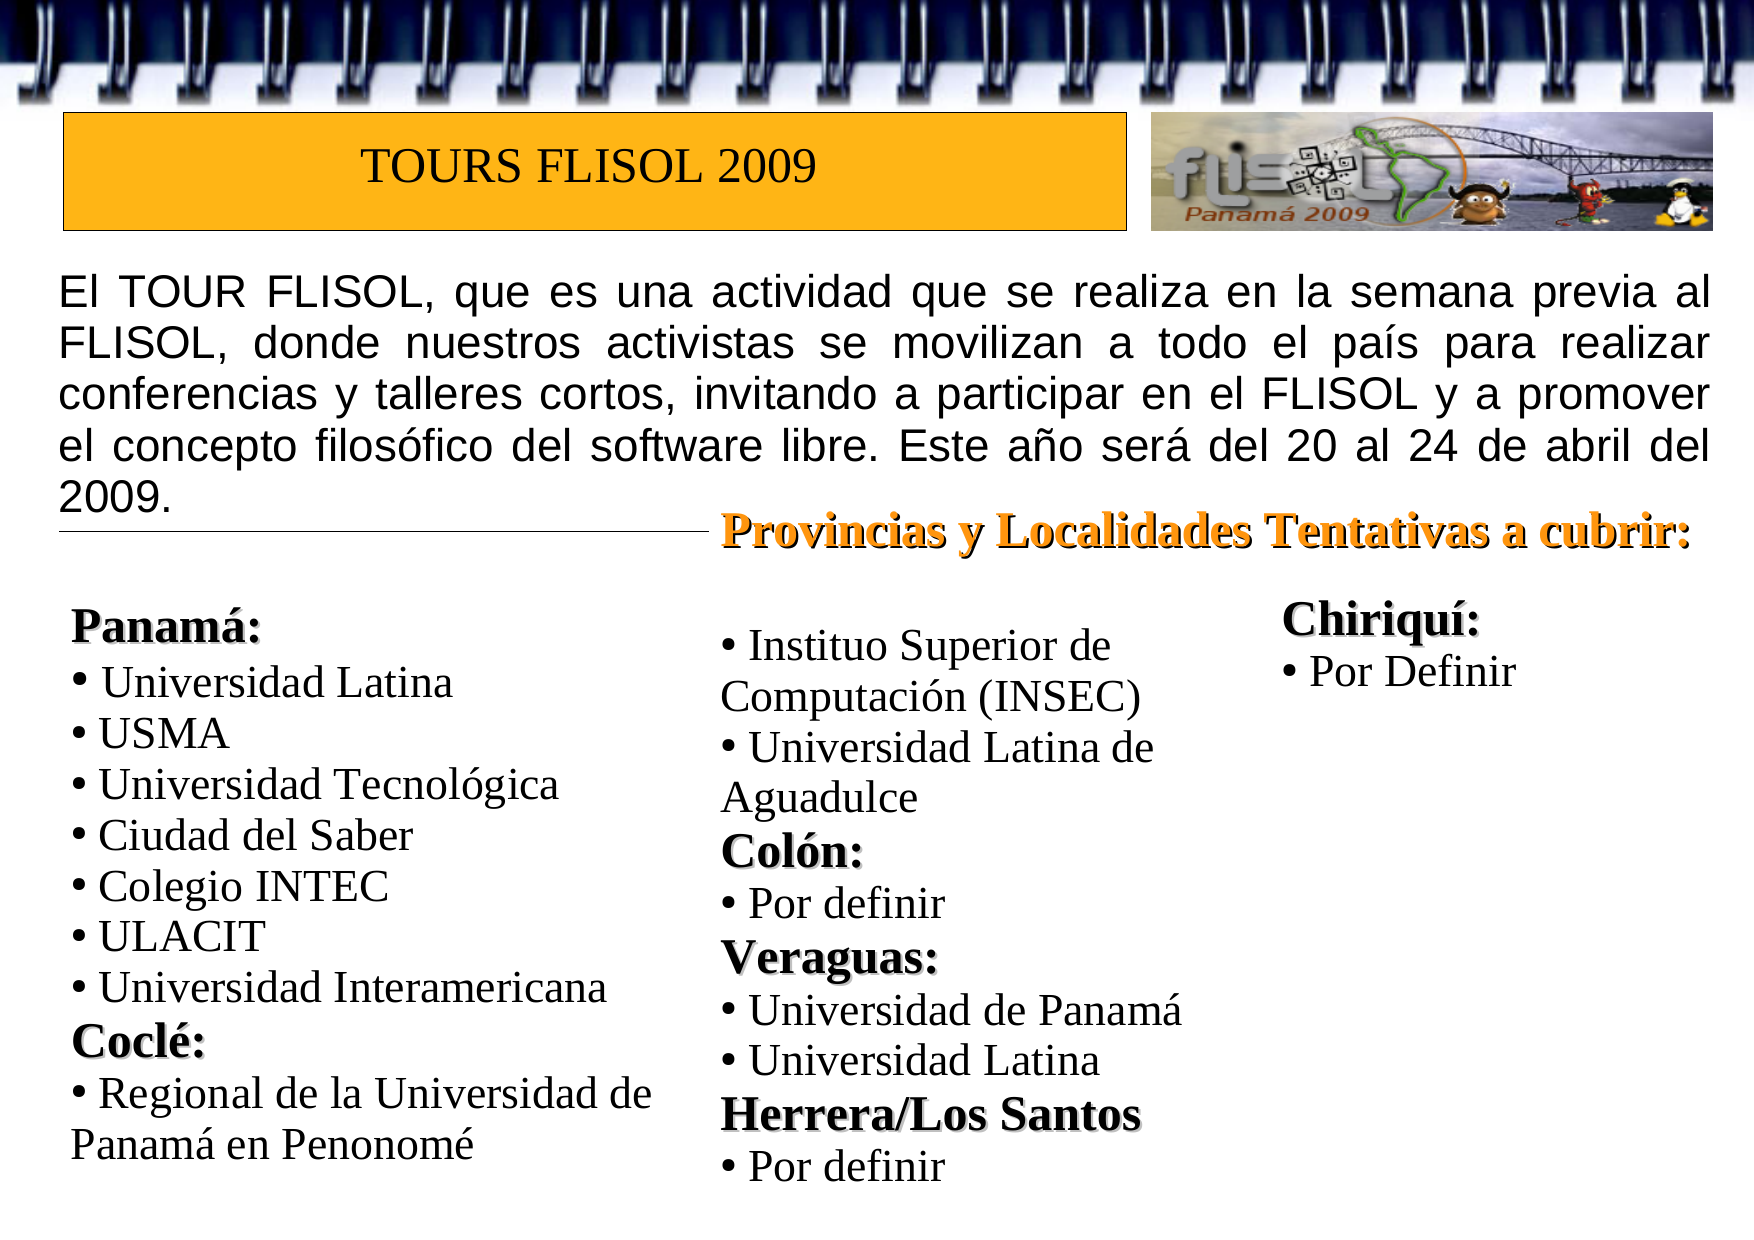

TOURS FLISOL 2009
# El TOUR FLISOL, que es una actividad que se realiza en la semana previa al FLISOL, donde nuestros activistas se movilizan a todo el país para realizar conferencias y talleres cortos, invitando a participar en el FLISOL y a promover el concepto filosófico del software libre. Este año será del 20 al 24 de abril del 2009.
Provincias y Localidades Tentativas a cubrir:
Chiriquí:
 Por Definir
Panamá:
 Universidad Latina
 USMA
 Universidad Tecnológica
 Ciudad del Saber
 Colegio INTEC
 ULACIT
 Universidad Interamericana
Coclé:
 Regional de la Universidad de Panamá en Penonomé
 Instituo Superior de Computación (INSEC)
 Universidad Latina de Aguadulce
Colón:
 Por definir
Veraguas:
 Universidad de Panamá
 Universidad Latina
Herrera/Los Santos
 Por definir